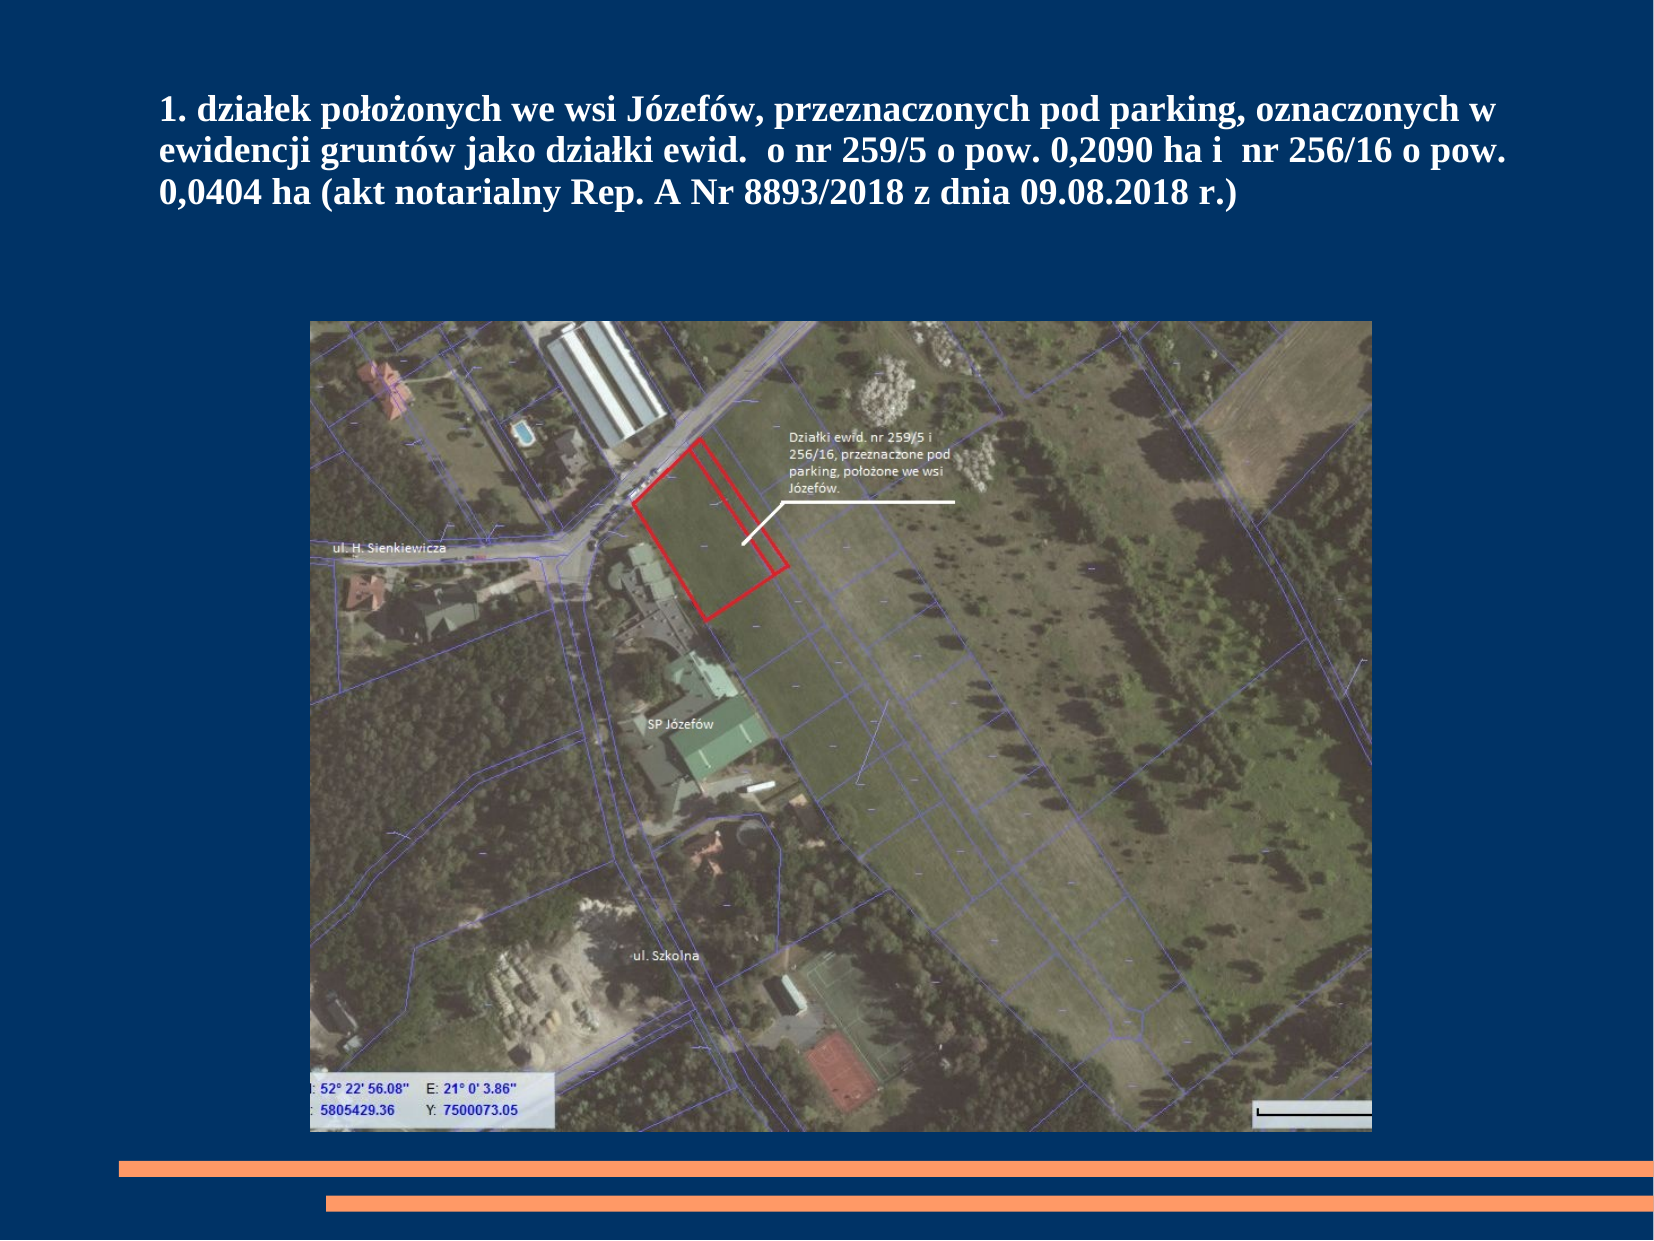

# 1. działek położonych we wsi Józefów, przeznaczonych pod parking, oznaczonych w ewidencji gruntów jako działki ewid. o nr 259/5 o pow. 0,2090 ha i nr 256/16 o pow. 0,0404 ha (akt notarialny Rep. A Nr 8893/2018 z dnia 09.08.2018 r.)